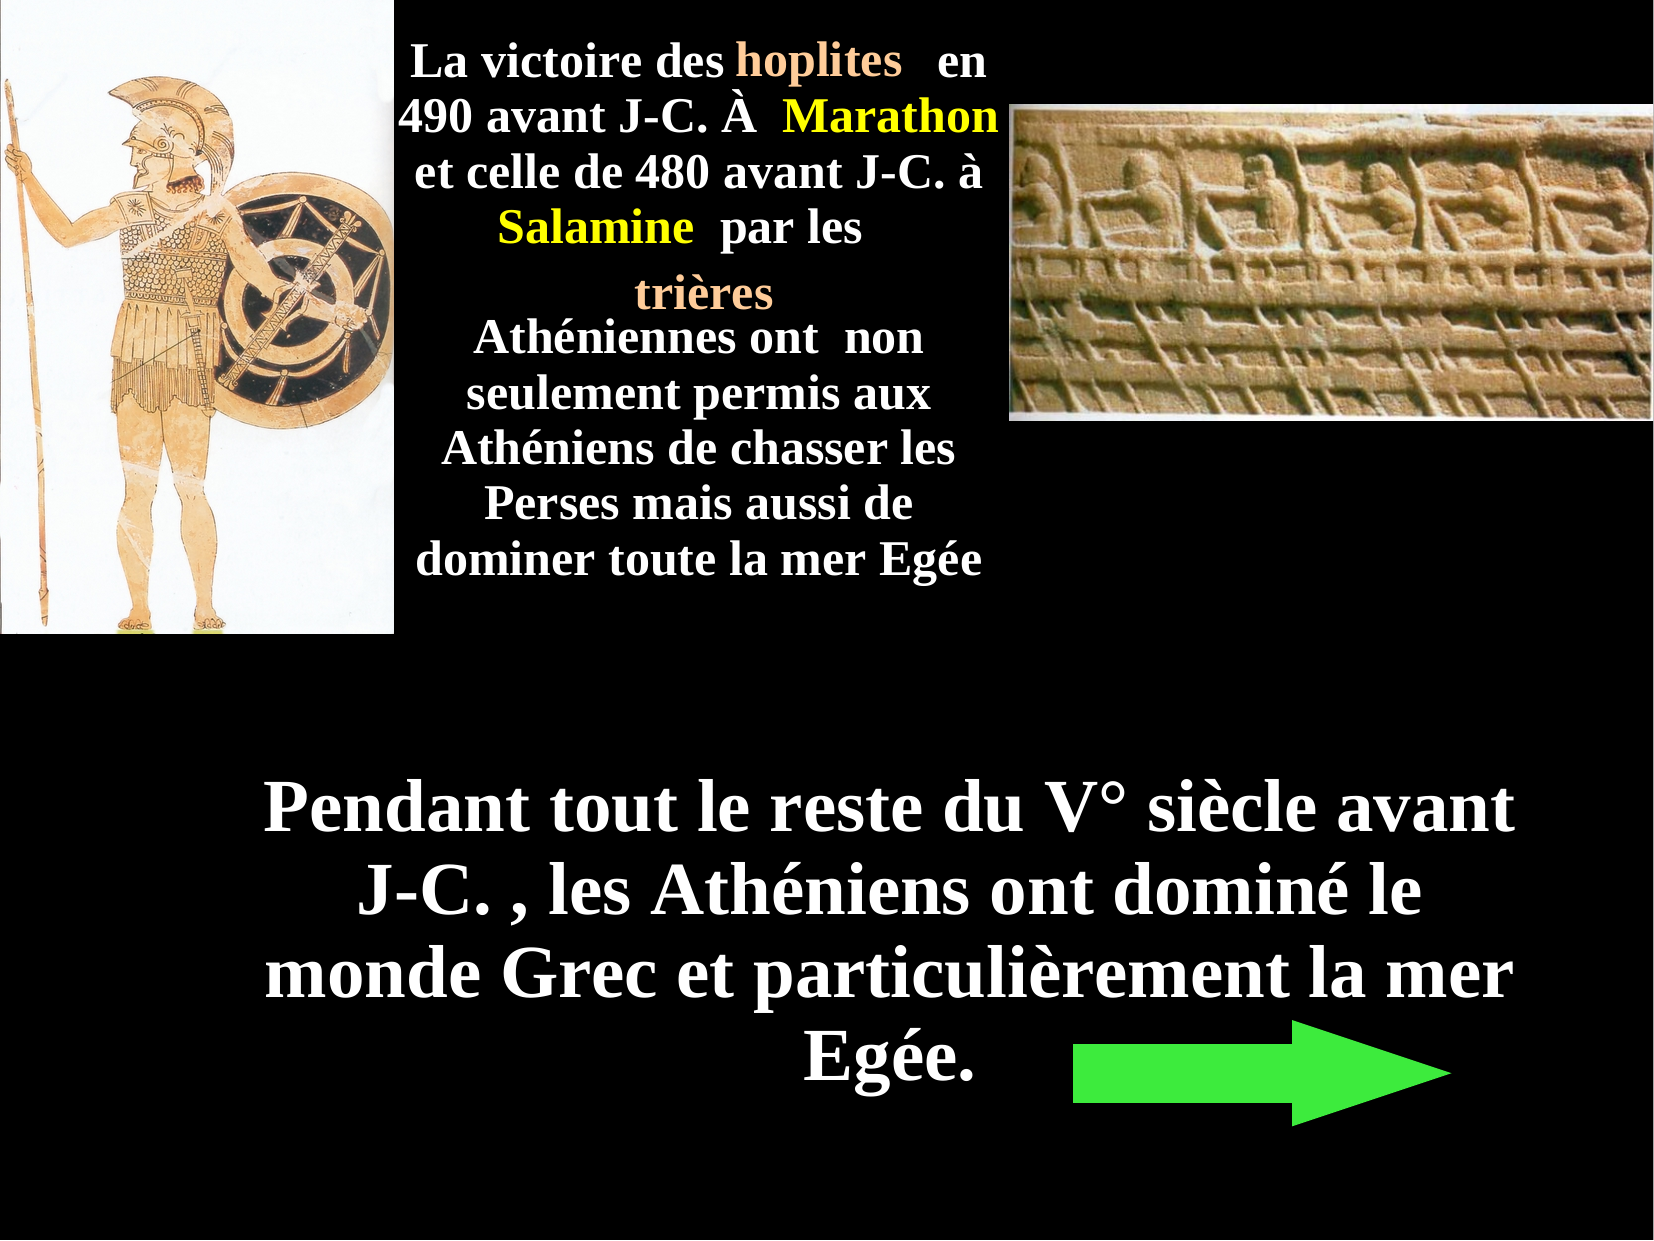

hoplites
La victoire des en 490 avant J-C. À Marathon
et celle de 480 avant J-C. à Salamine par les
Athéniennes ont non seulement permis aux Athéniens de chasser les Perses mais aussi de dominer toute la mer Egée
trières
Pendant tout le reste du V° siècle avant J-C. , les Athéniens ont dominé le monde Grec et particulièrement la mer Egée.